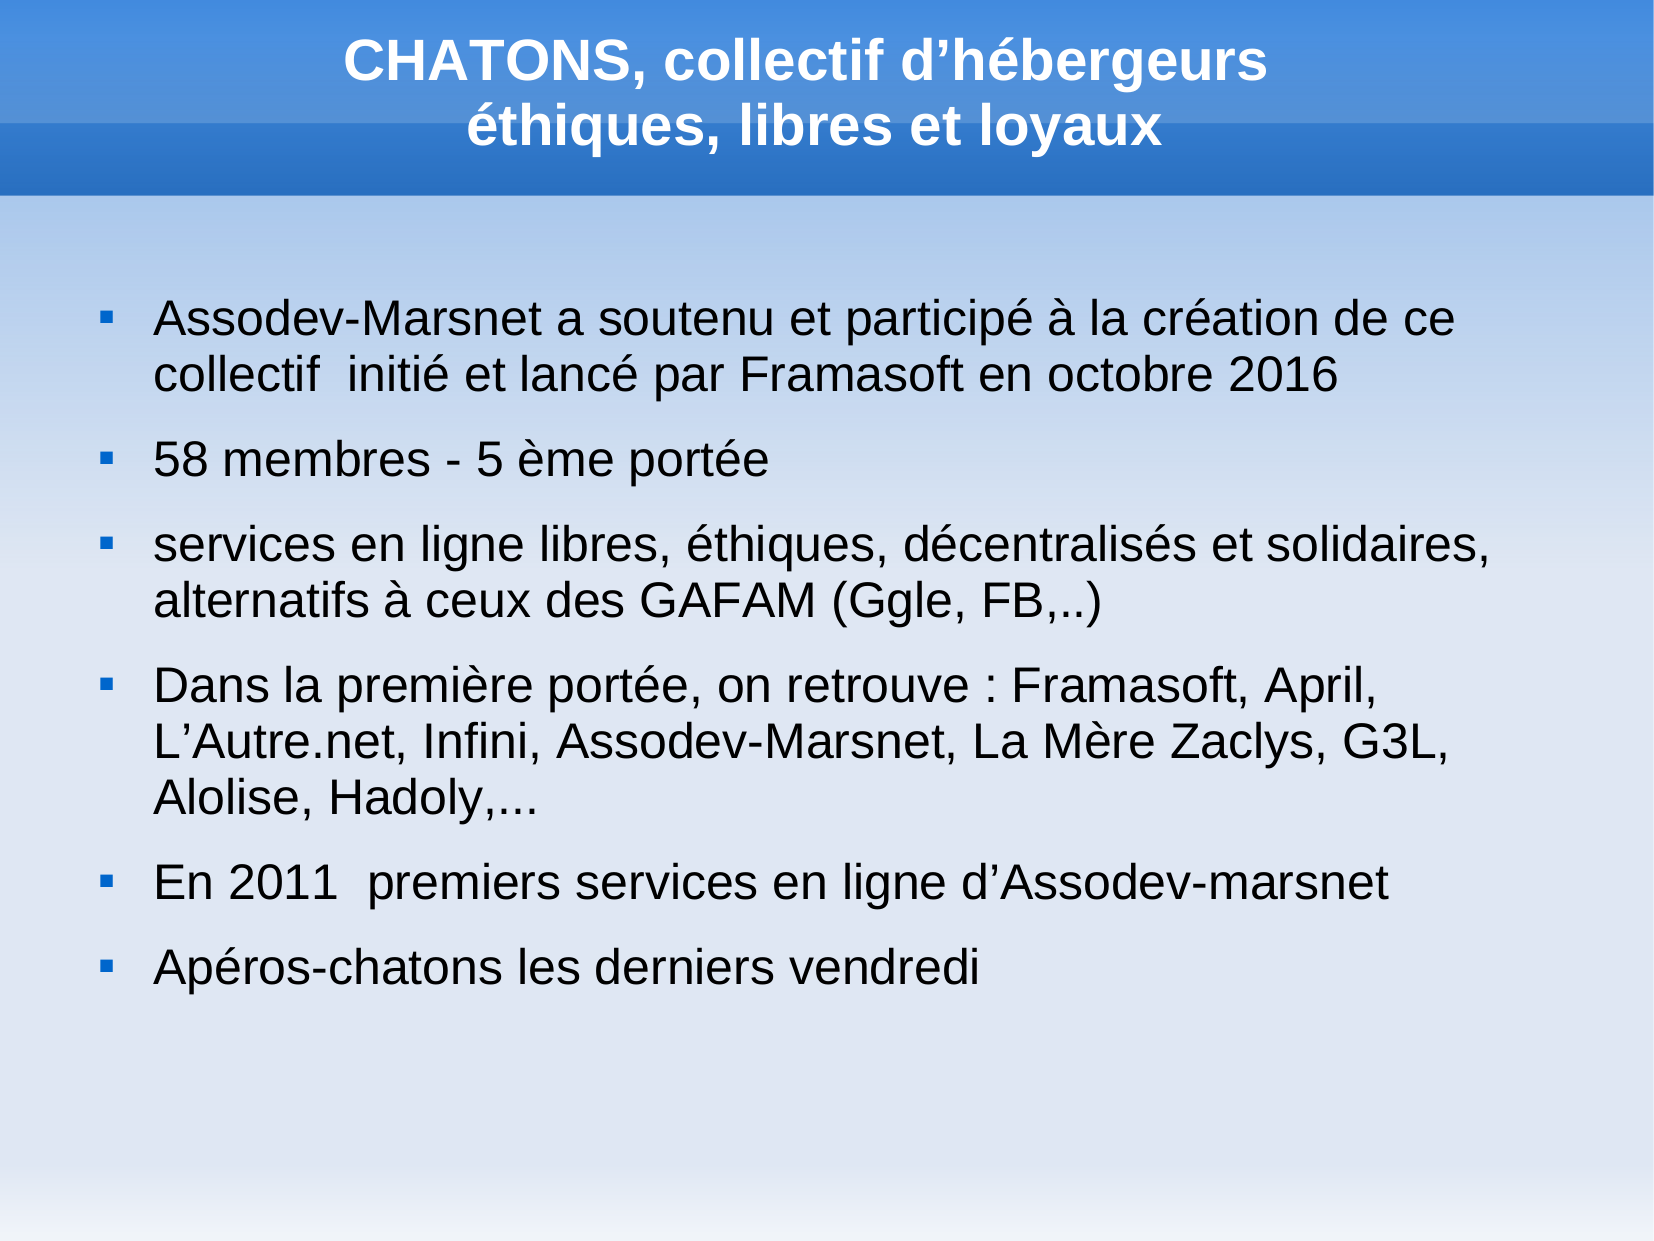

# CHATONS, collectif d’hébergeurs éthiques, libres et loyaux
Assodev-Marsnet a soutenu et participé à la création de ce collectif initié et lancé par Framasoft en octobre 2016
58 membres - 5 ème portée
services en ligne libres, éthiques, décentralisés et solidaires, alternatifs à ceux des GAFAM (Ggle, FB,..)
Dans la première portée, on retrouve : Framasoft, April, L’Autre.net, Infini, Assodev-Marsnet, La Mère Zaclys, G3L, Alolise, Hadoly,...
En 2011 premiers services en ligne d’Assodev-marsnet
Apéros-chatons les derniers vendredi